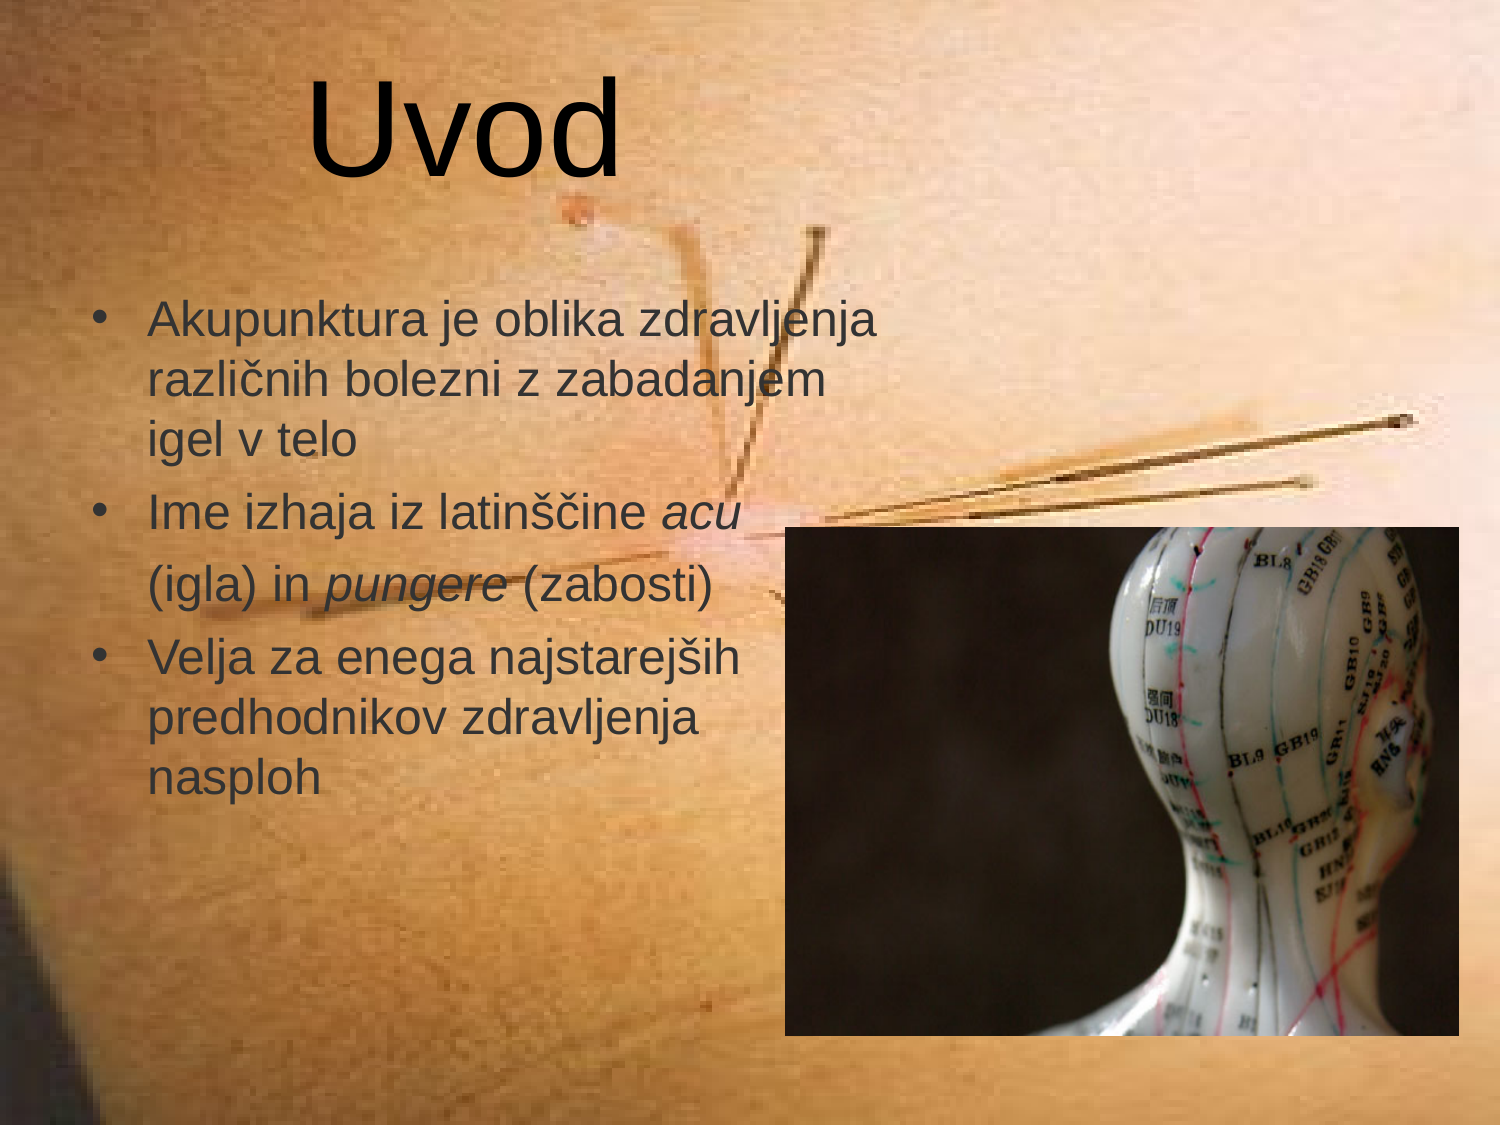

Uvod
# Akupunktura je oblika zdravljenja različnih bolezni z zabadanjem igel v telo
Ime izhaja iz latinščine acu
 (igla) in pungere (zabosti)
Velja za enega najstarejših predhodnikov zdravljenja nasploh